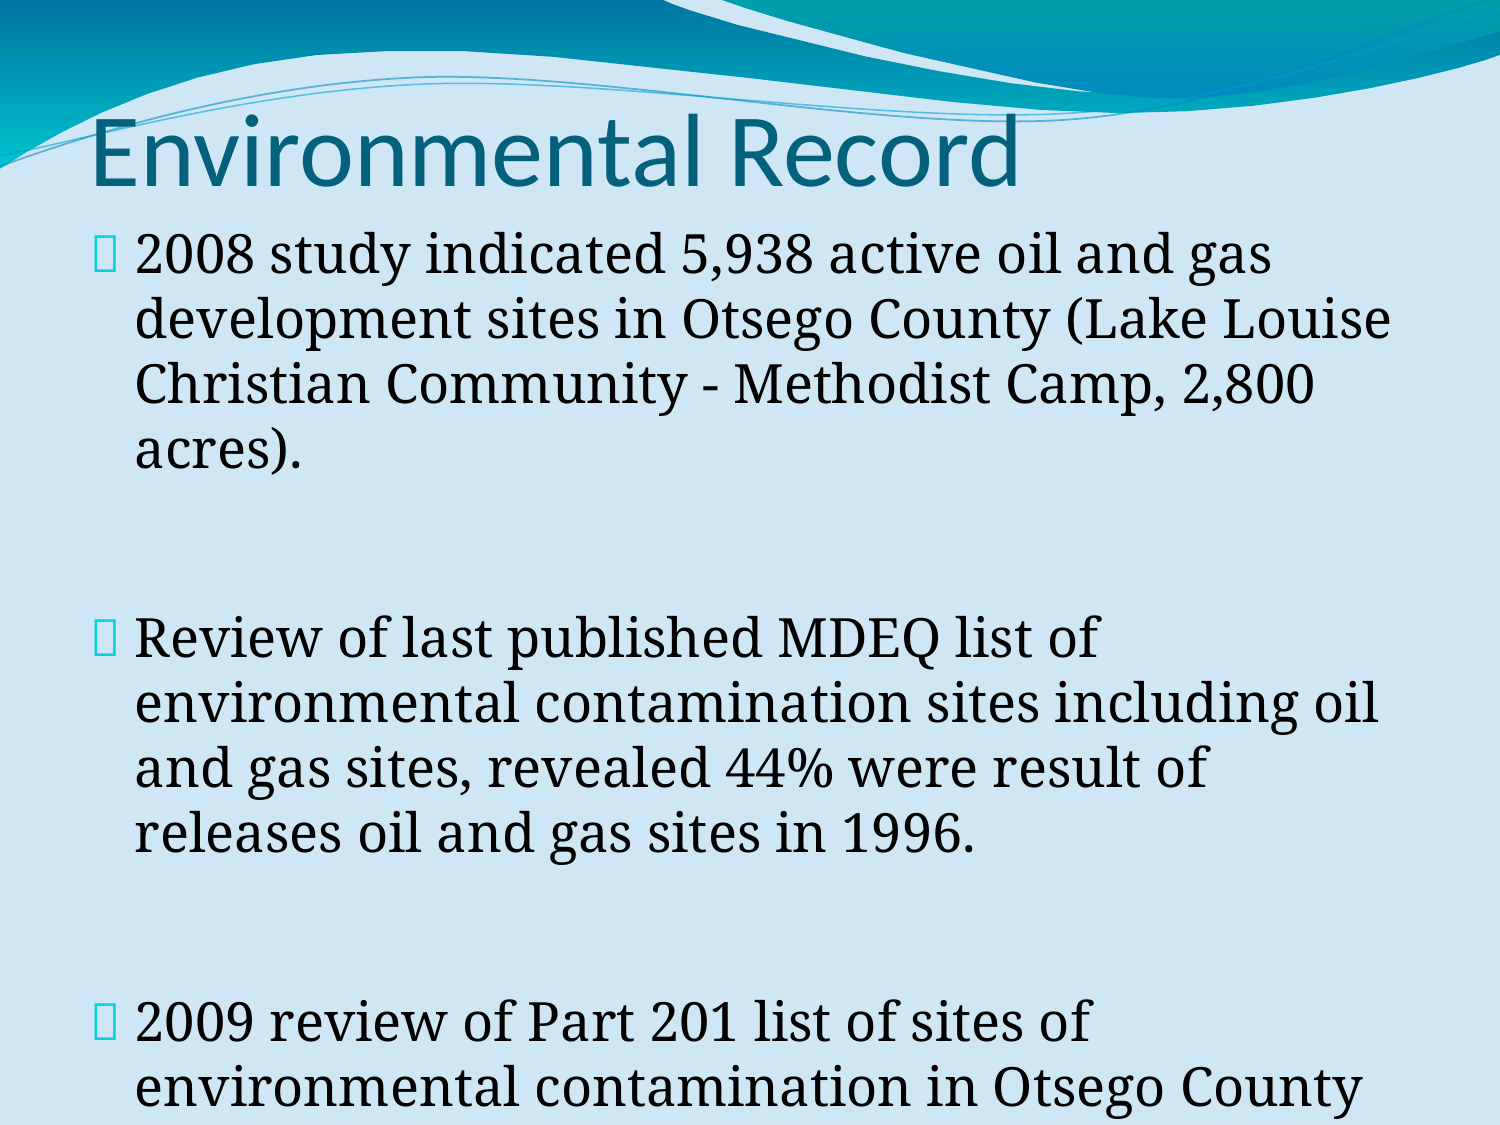

# Environmental Record
2008 study indicated 5,938 active oil and gas development sites in Otsego County (Lake Louise Christian Community - Methodist Camp, 2,800 acres).
Review of last published MDEQ list of environmental contamination sites including oil and gas sites, revealed 44% were result of releases oil and gas sites in 1996.
2009 review of Part 201 list of sites of environmental contamination in Otsego County revealed 30% at oil and gas sites.
Especially at collection sites, dehydration /processing facilities, pipelines, truck spills, on and off loading accidents…not the well head.